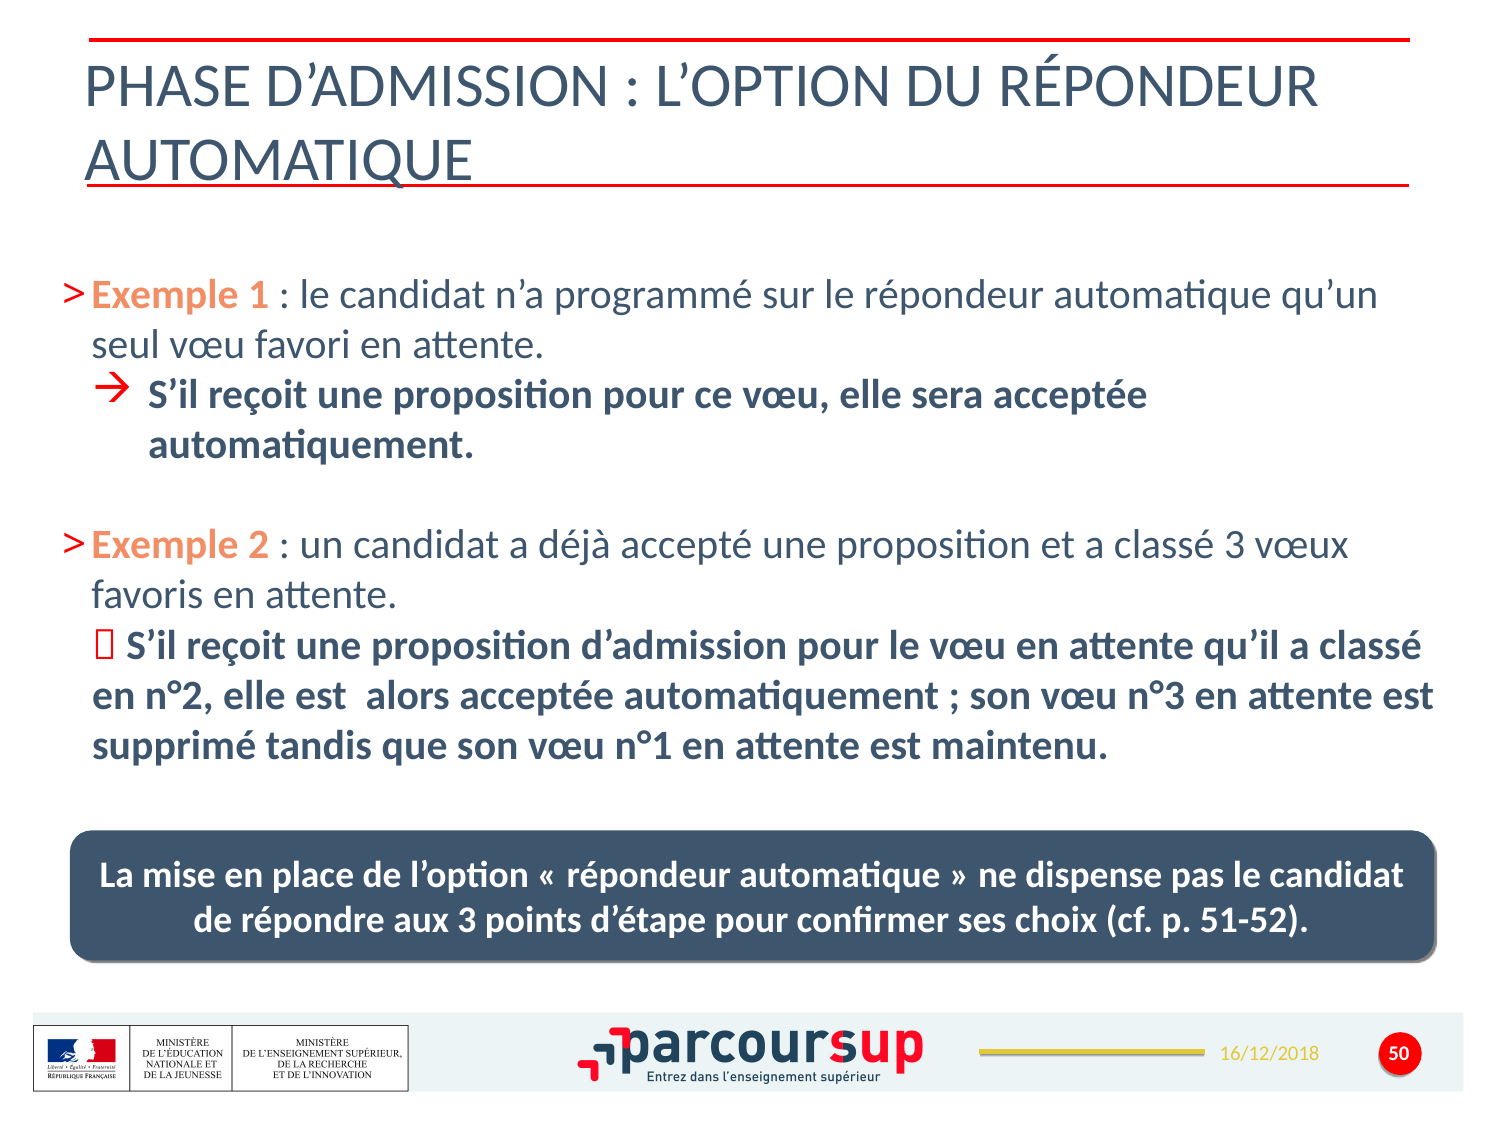

# Phase d’admission : l’option du répondeur automatique
Exemple 1 : le candidat n’a programmé sur le répondeur automatique qu’un seul vœu favori en attente.
S’il reçoit une proposition pour ce vœu, elle sera acceptée automatiquement.
Exemple 2 : un candidat a déjà accepté une proposition et a classé 3 vœux favoris en attente.
 S’il reçoit une proposition d’admission pour le vœu en attente qu’il a classé en n°2, elle est alors acceptée automatiquement ; son vœu n°3 en attente est supprimé tandis que son vœu n°1 en attente est maintenu.
La mise en place de l’option « répondeur automatique » ne dispense pas le candidat de répondre aux 3 points d’étape pour confirmer ses choix (cf. p. 51-52).